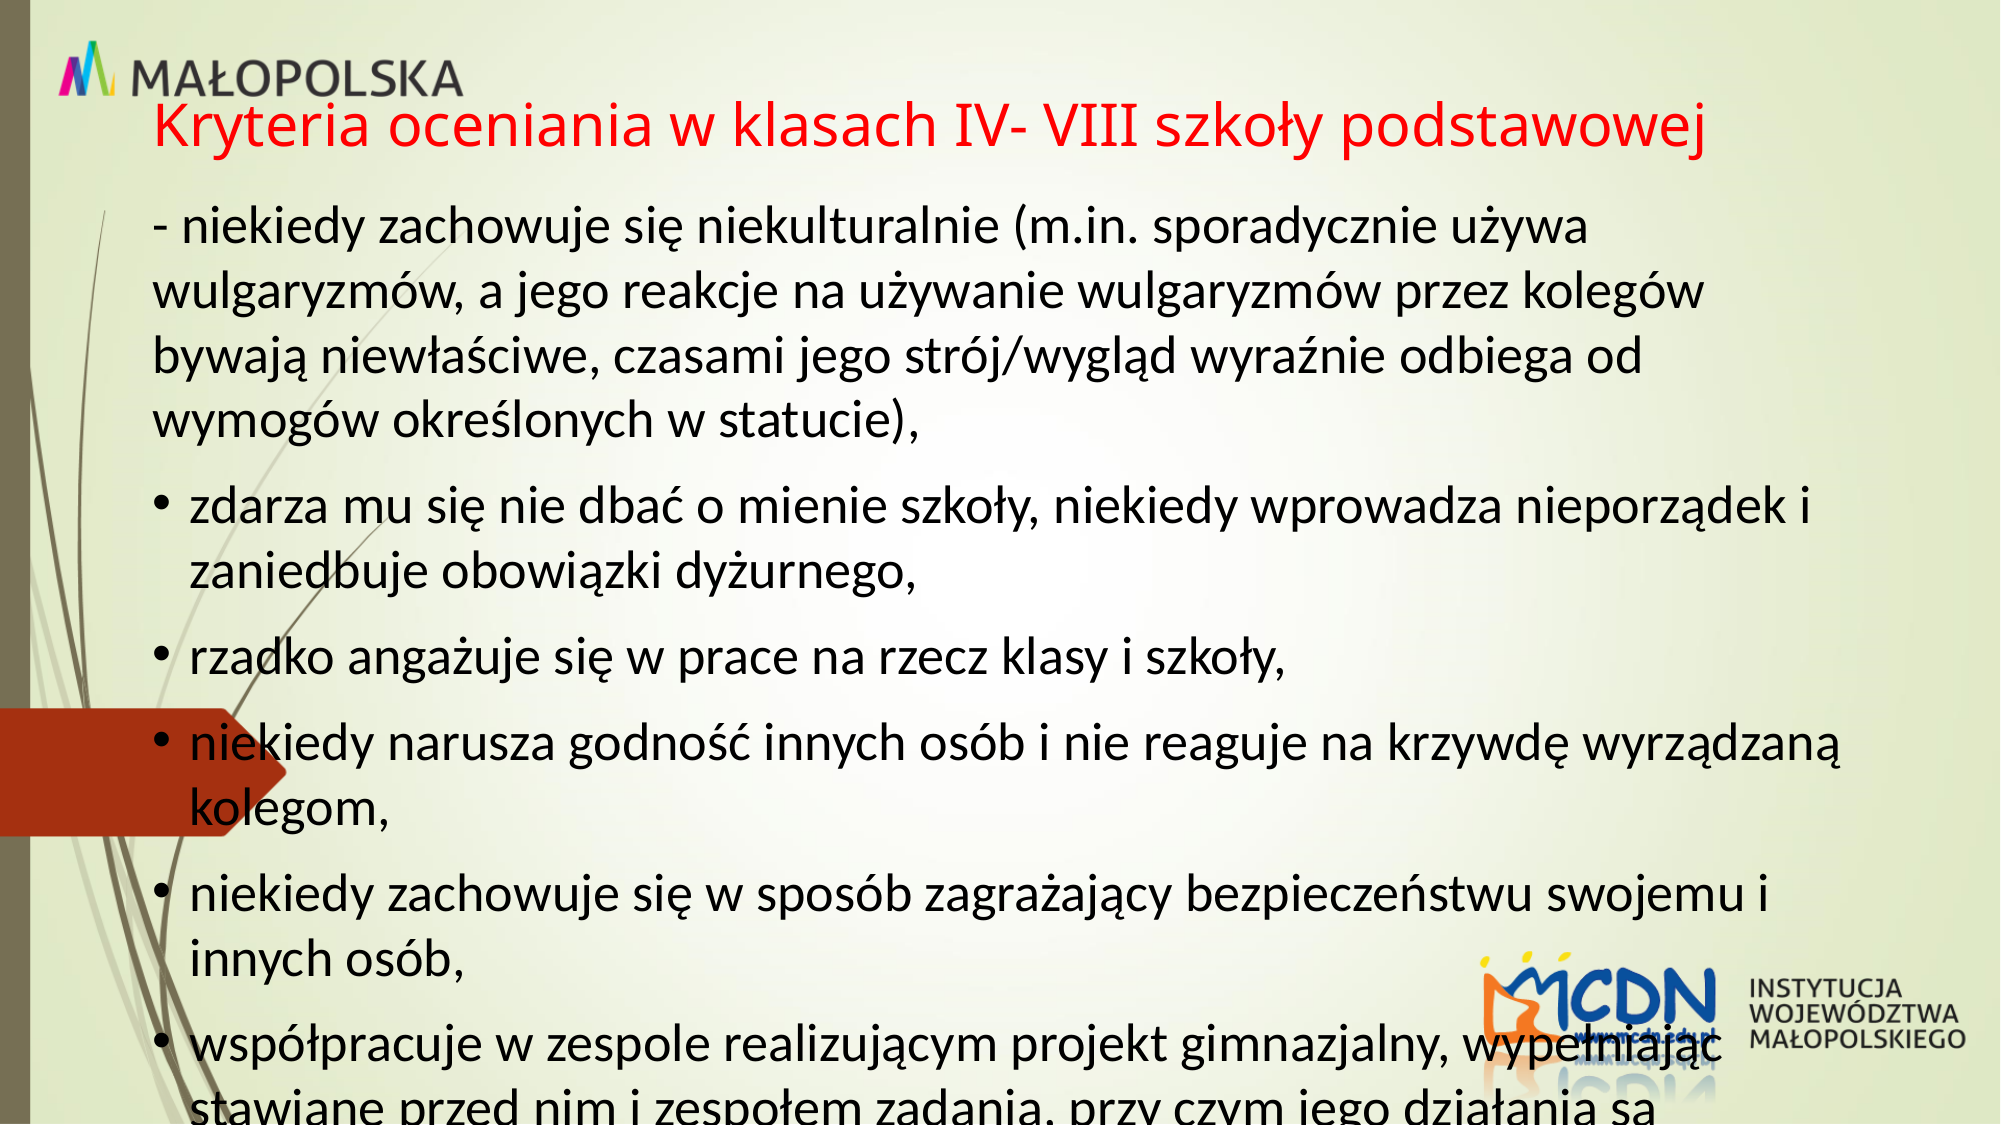

# Kryteria oceniania w klasach IV- VIII szkoły podstawowej
- niekiedy zachowuje się niekulturalnie (m.in. sporadycznie używa wulgaryzmów, a jego reakcje na używanie wulgaryzmów przez kolegów bywają niewłaściwe, czasami jego strój/wygląd wyraźnie odbiega od wymogów określonych w statucie),
zdarza mu się nie dbać o mienie szkoły, niekiedy wprowadza nieporządek i zaniedbuje obowiązki dyżurnego,
rzadko angażuje się w prace na rzecz klasy i szkoły,
niekiedy narusza godność innych osób i nie reaguje na krzywdę wyrządzaną kolegom,
niekiedy zachowuje się w sposób zagrażający bezpieczeństwu swojemu i innych osób,
współpracuje w zespole realizującym projekt gimnazjalny, wypełniając stawiane przed nim i zespołem zadania, przy czym jego działania są podejmowane na prośbę lidera zespołu lub po interwencji opiekuna projektu;